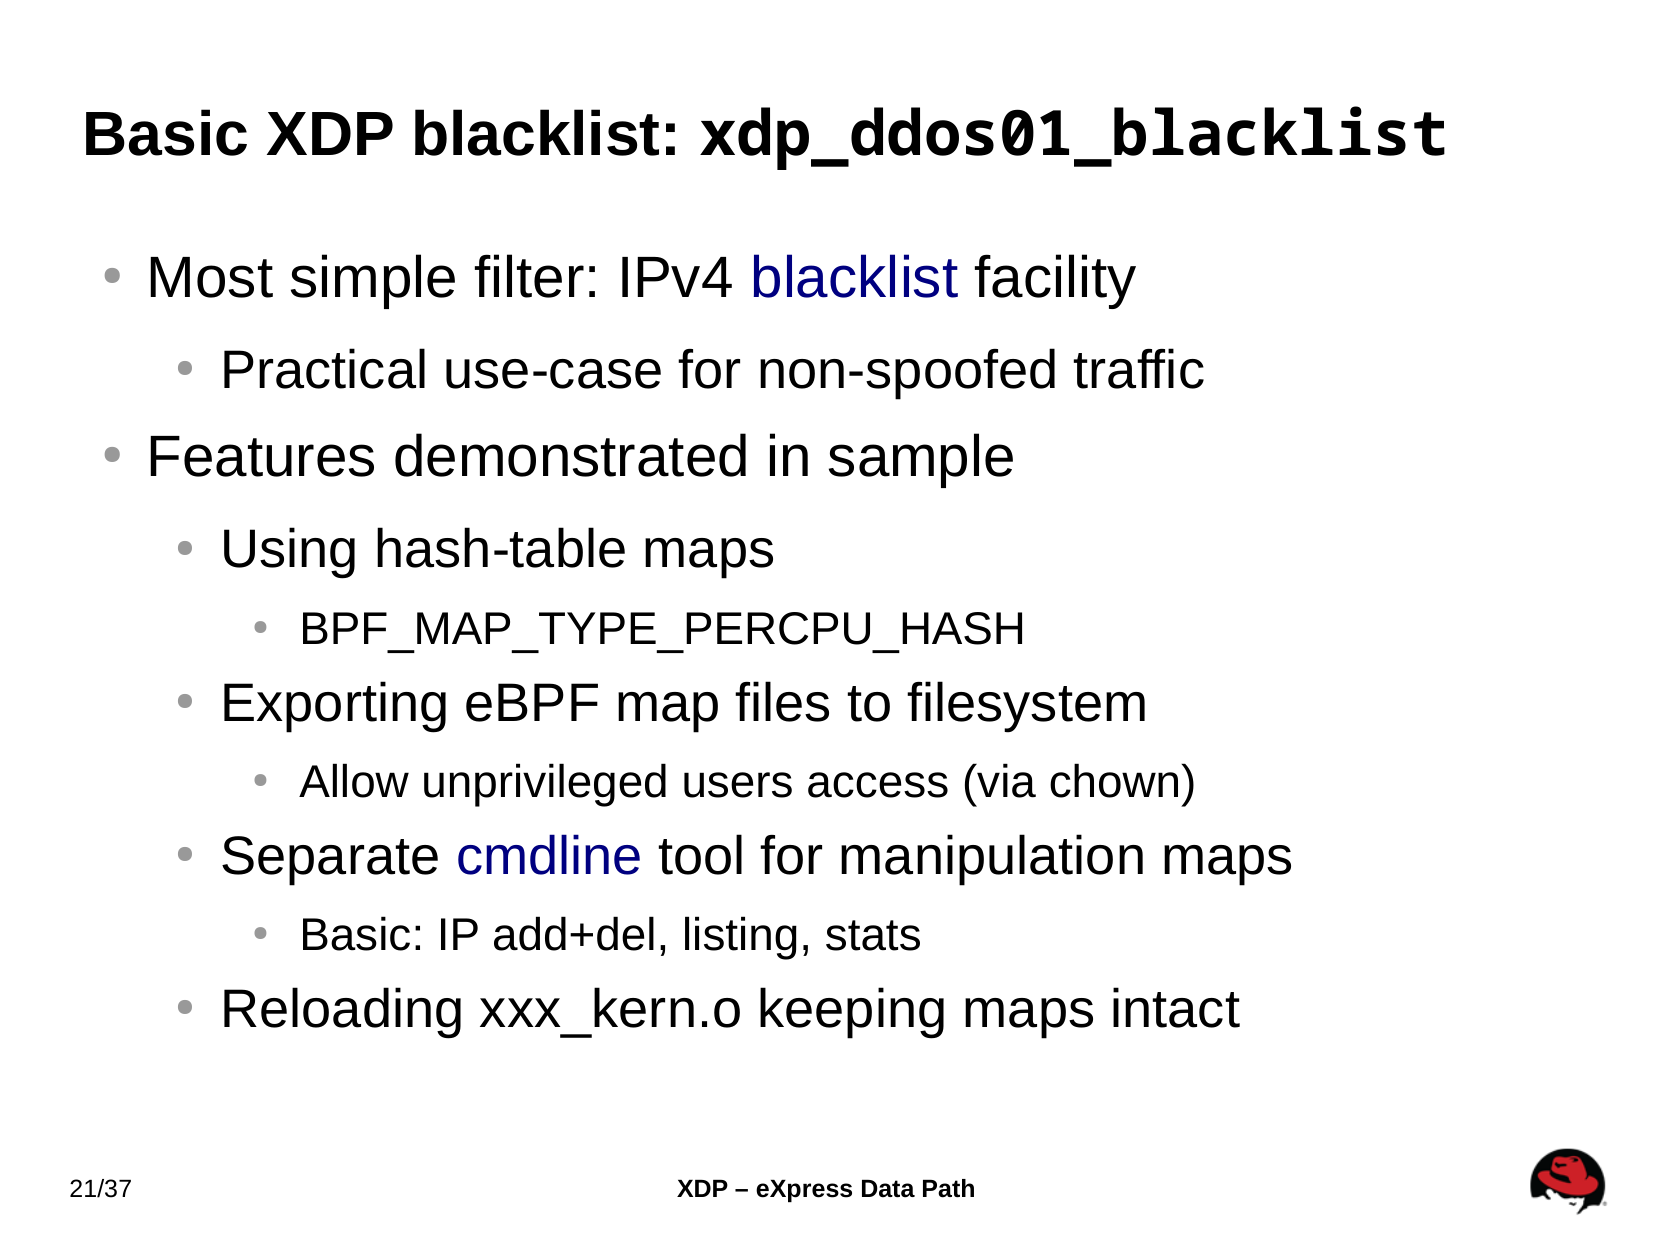

# Basic XDP blacklist: xdp_ddos01_blacklist
Most simple filter: IPv4 blacklist facility
Practical use-case for non-spoofed traffic
Features demonstrated in sample
Using hash-table maps
BPF_MAP_TYPE_PERCPU_HASH
Exporting eBPF map files to filesystem
Allow unprivileged users access (via chown)
Separate cmdline tool for manipulation maps
Basic: IP add+del, listing, stats
Reloading xxx_kern.o keeping maps intact